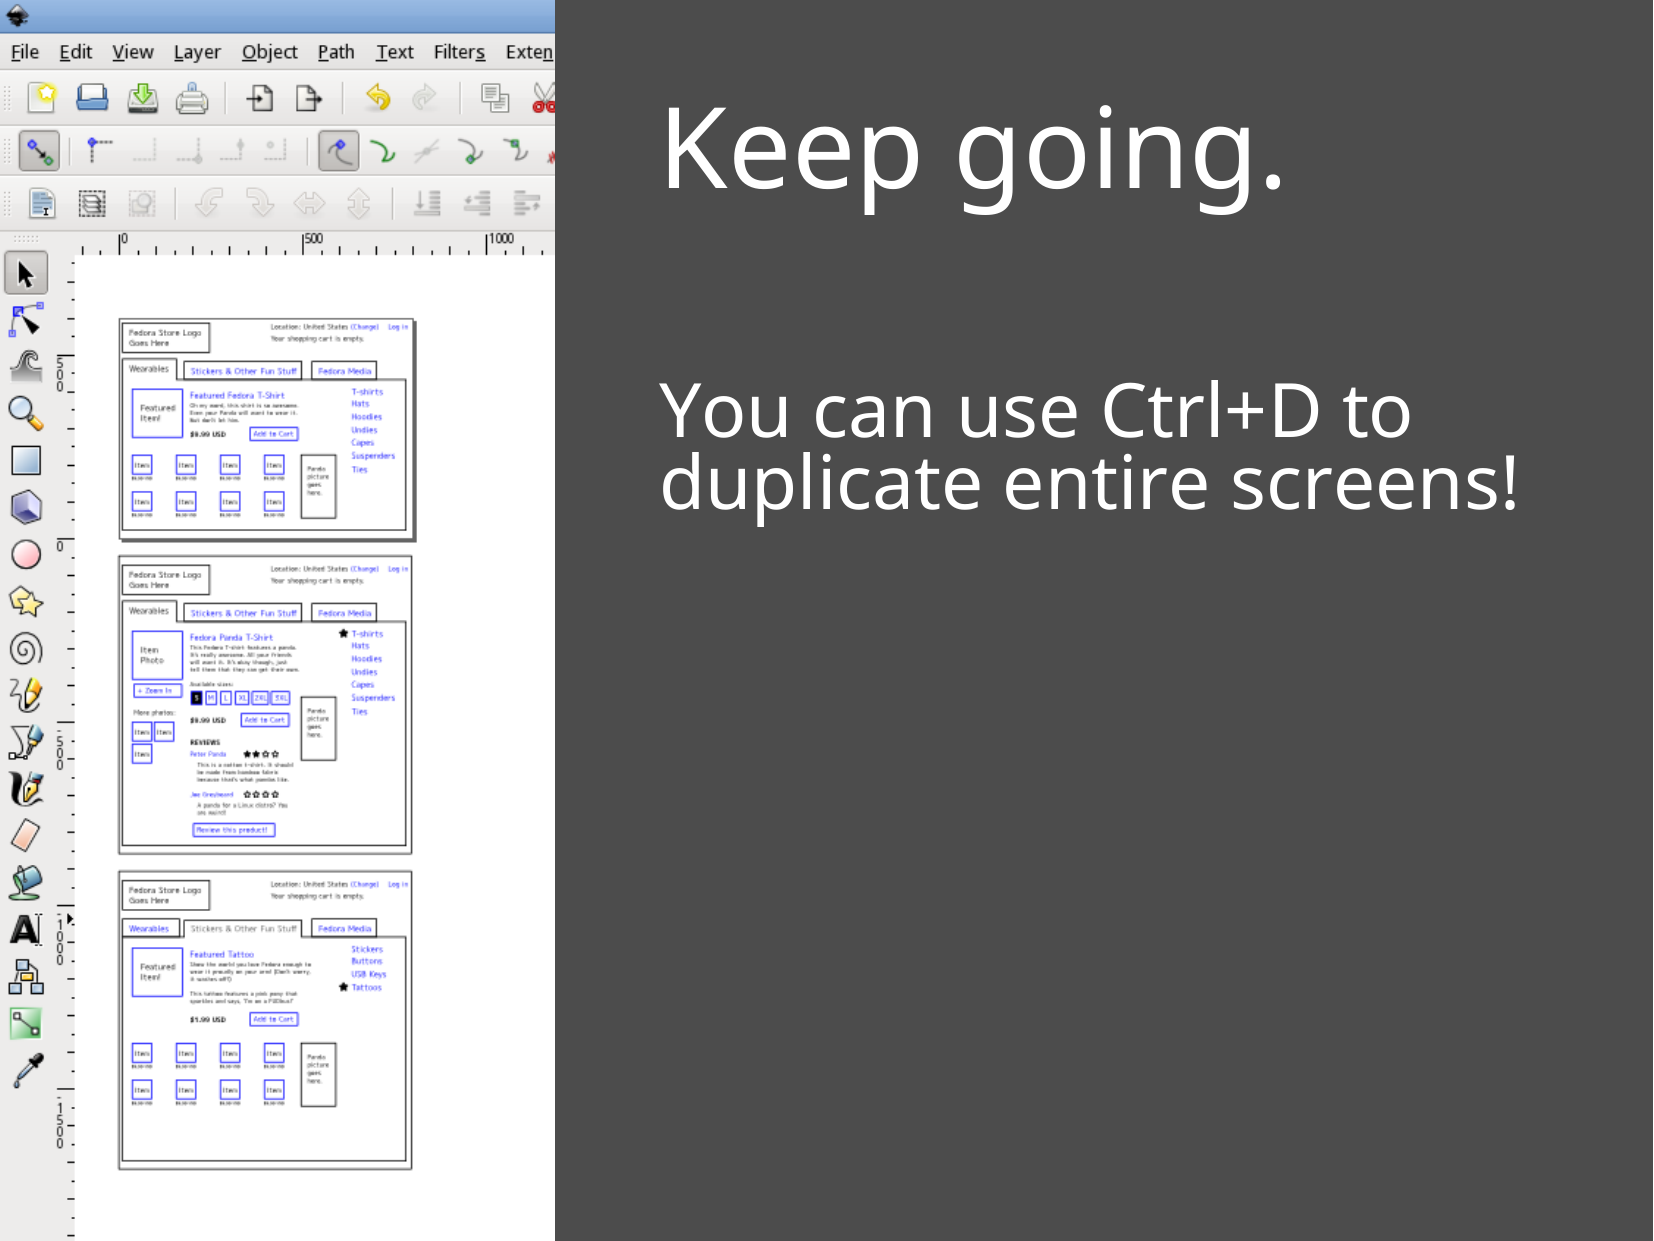

# Keep going.
You can use Ctrl+D to duplicate entire screens!